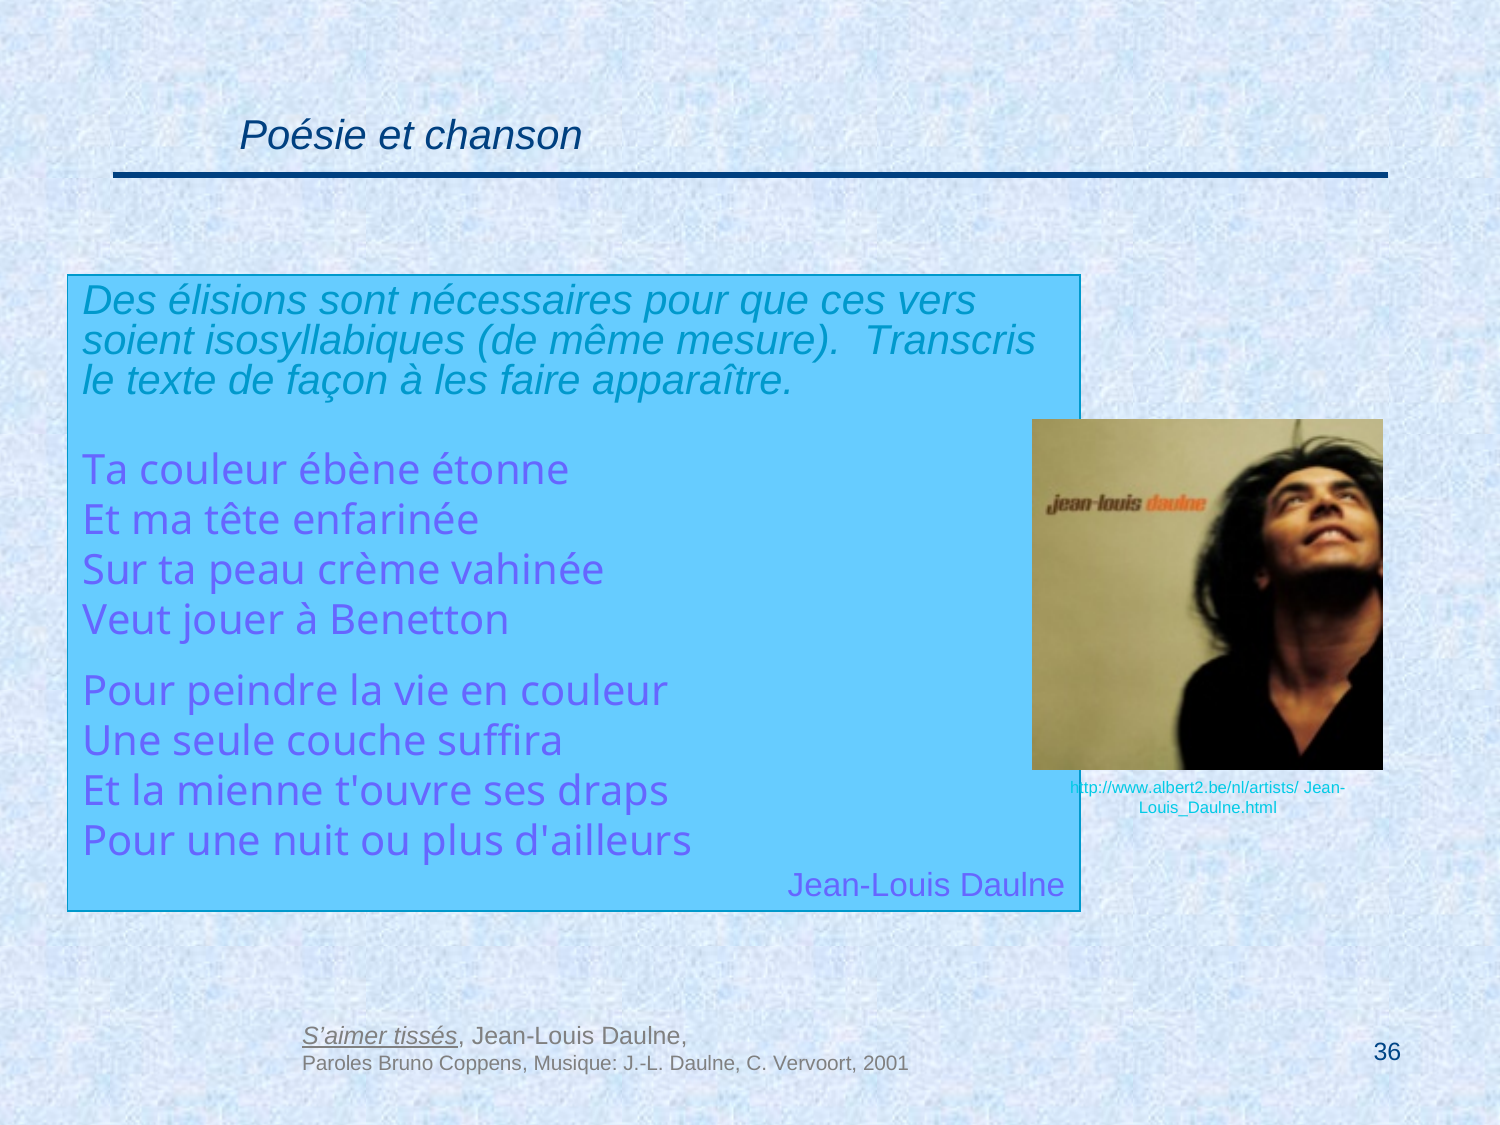

Poésie et chanson
Des élisions sont nécessaires pour que ces vers soient isosyllabiques (de même mesure). Transcris le texte de façon à les faire apparaître.
Ta couleur ébène étonne
Et ma tête enfarinée
Sur ta peau crème vahinée
Veut jouer à Benetton
Pour peindre la vie en couleur
Une seule couche suffira
Et la mienne t'ouvre ses draps
Pour une nuit ou plus d'ailleurs
Jean-Louis Daulne
http://www.albert2.be/nl/artists/ Jean-Louis_Daulne.html
S’aimer tissés, Jean-Louis Daulne,
Paroles Bruno Coppens, Musique: J.-L. Daulne, C. Vervoort, 2001
36